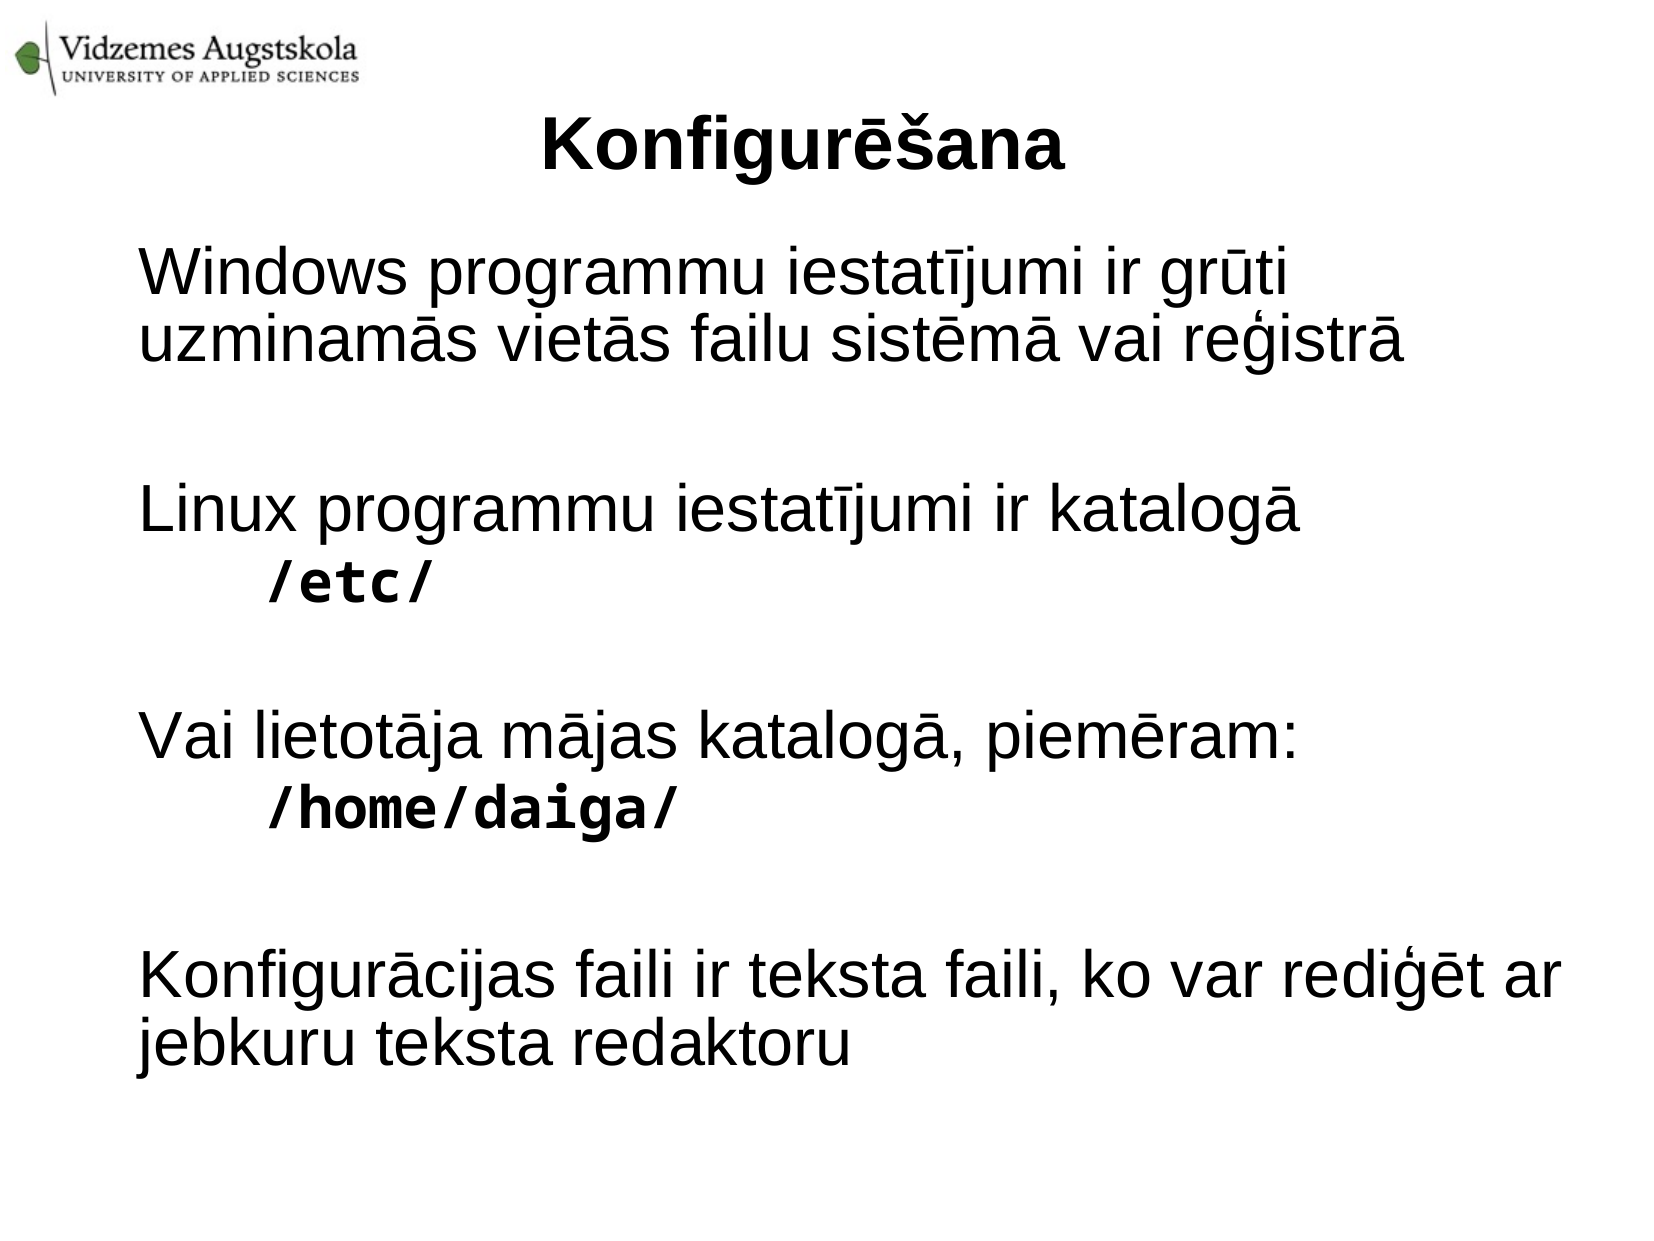

# Konfigurēšana
Windows programmu iestatījumi ir grūti uzminamās vietās failu sistēmā vai reģistrā
Linux programmu iestatījumi ir katalogā
/etc/
Vai lietotāja mājas katalogā, piemēram:
/home/daiga/
Konfigurācijas faili ir teksta faili, ko var rediģēt ar jebkuru teksta redaktoru